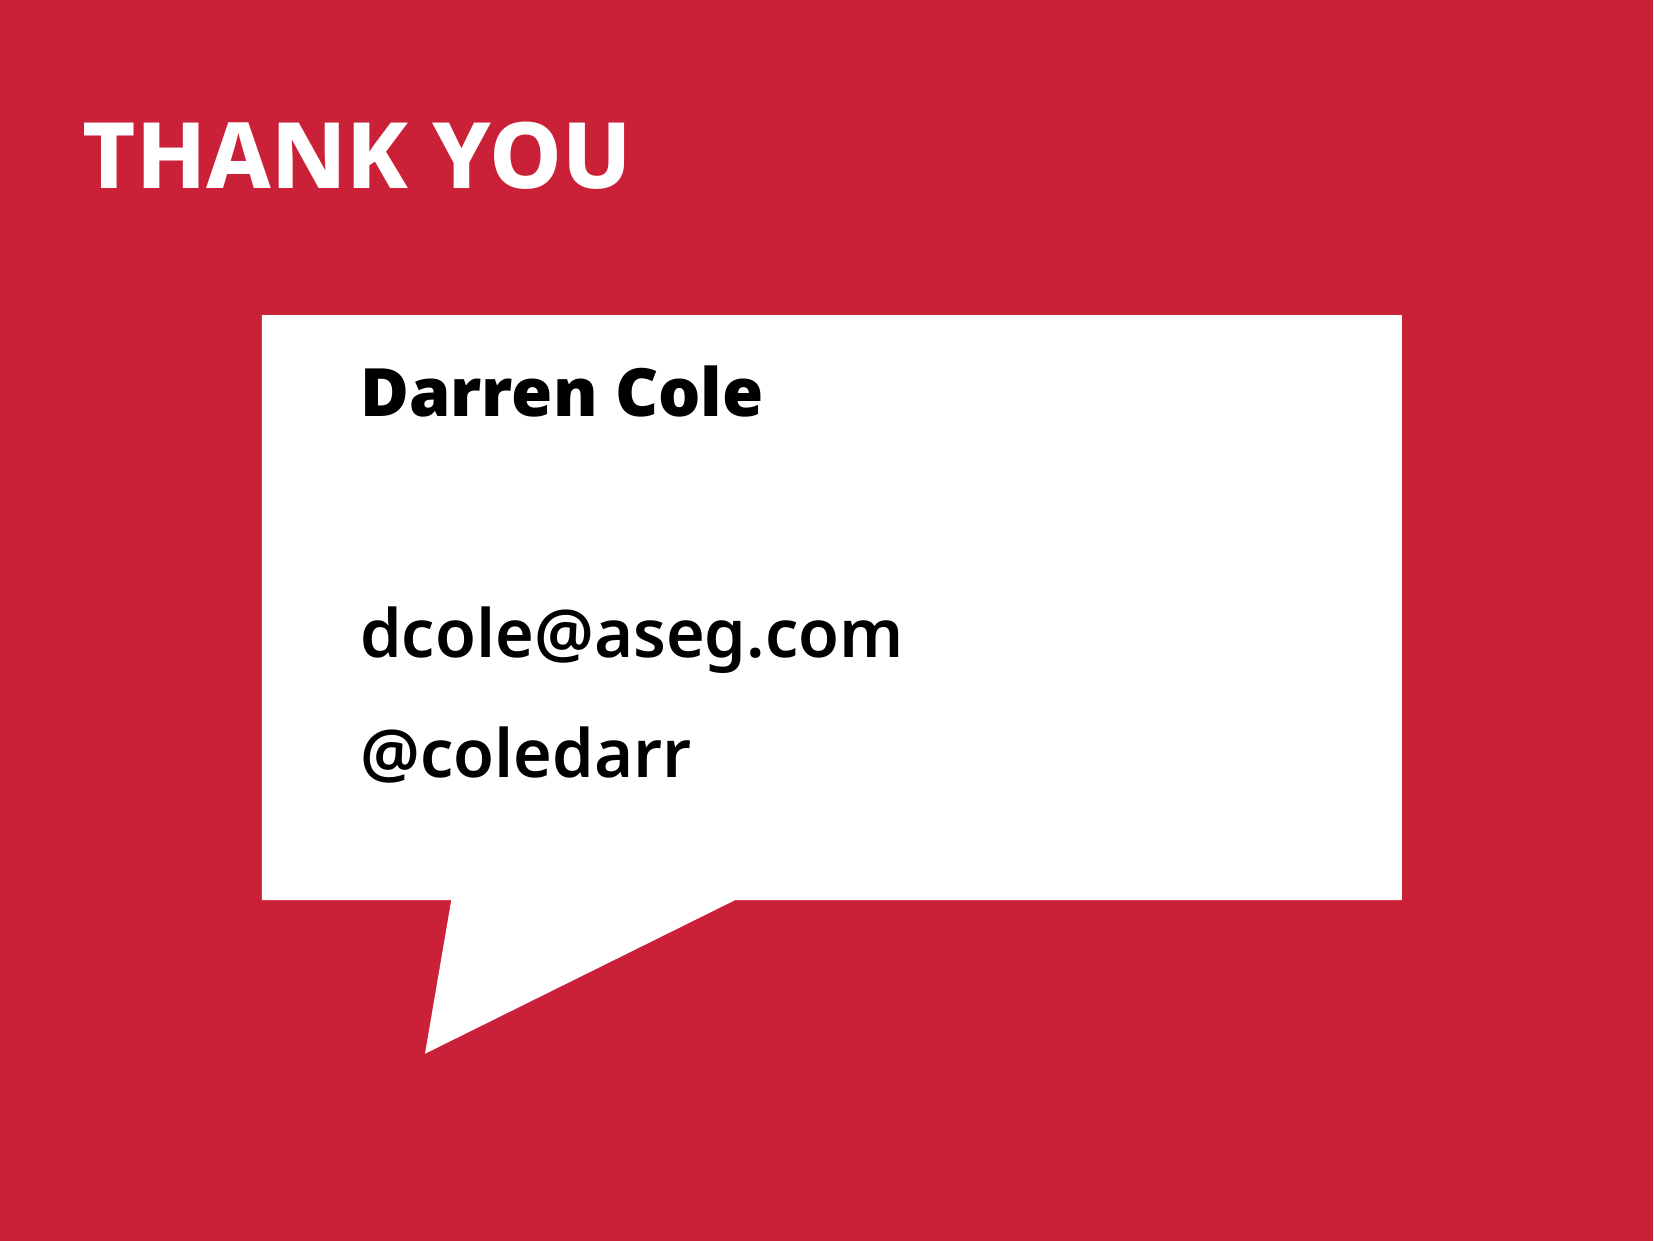

# THANK YOU
Darren Cole
dcole@aseg.com
@coledarr